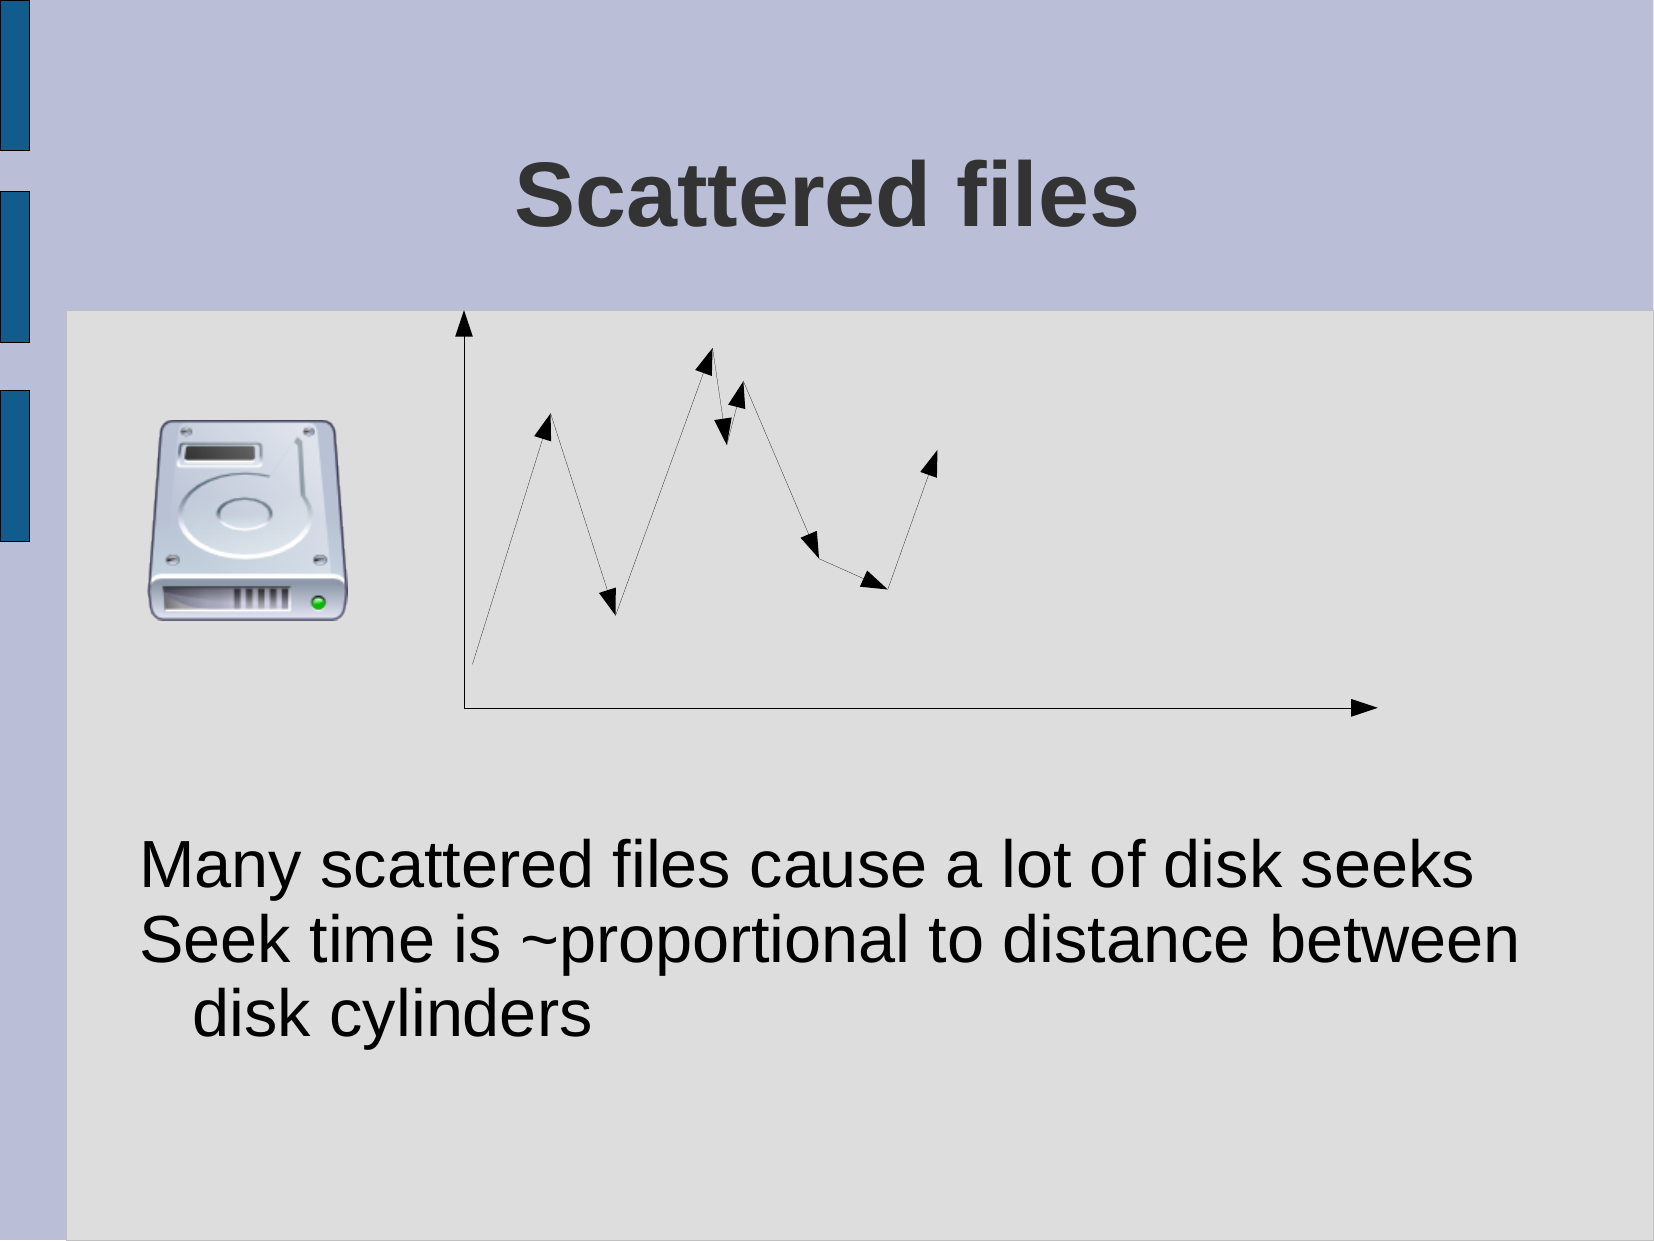

# Scattered files
Many scattered files cause a lot of disk seeks
Seek time is ~proportional to distance between disk cylinders